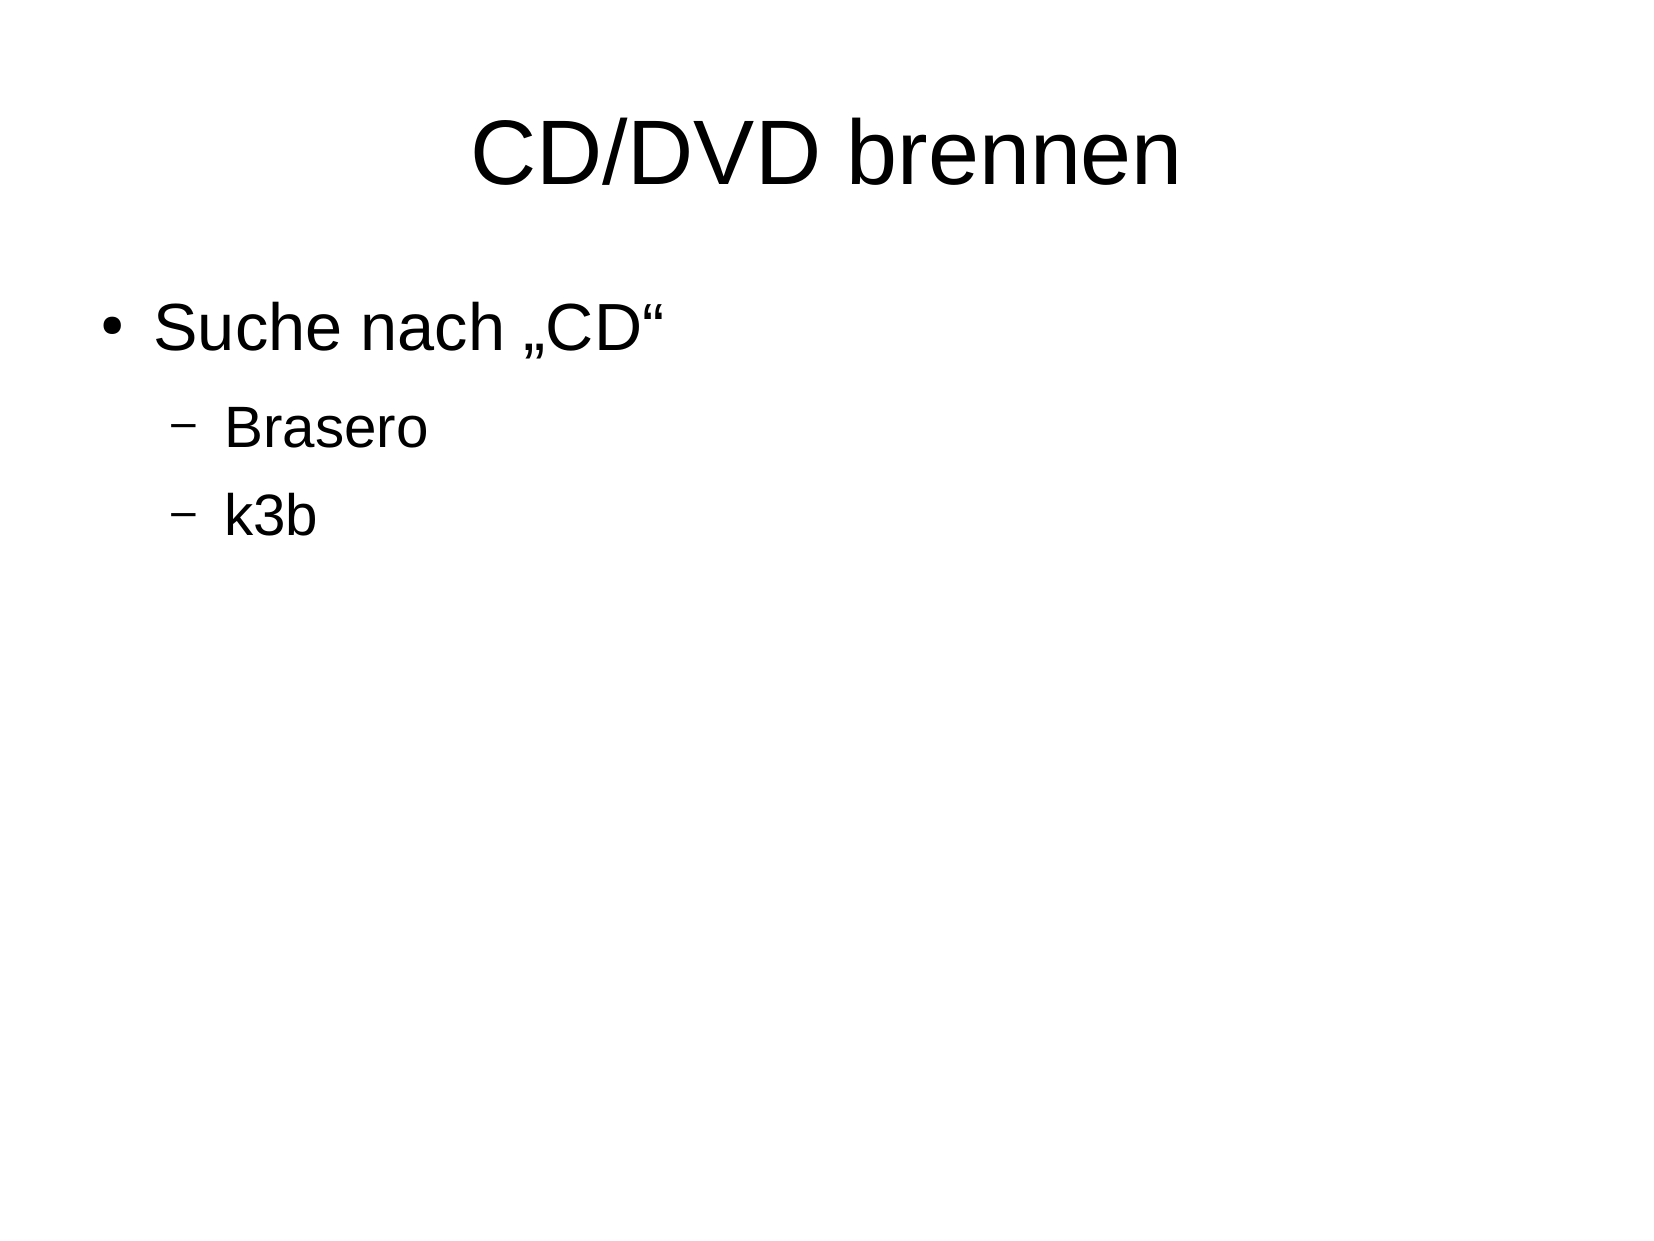

# CD/DVD brennen
Suche nach „CD“
Brasero
k3b